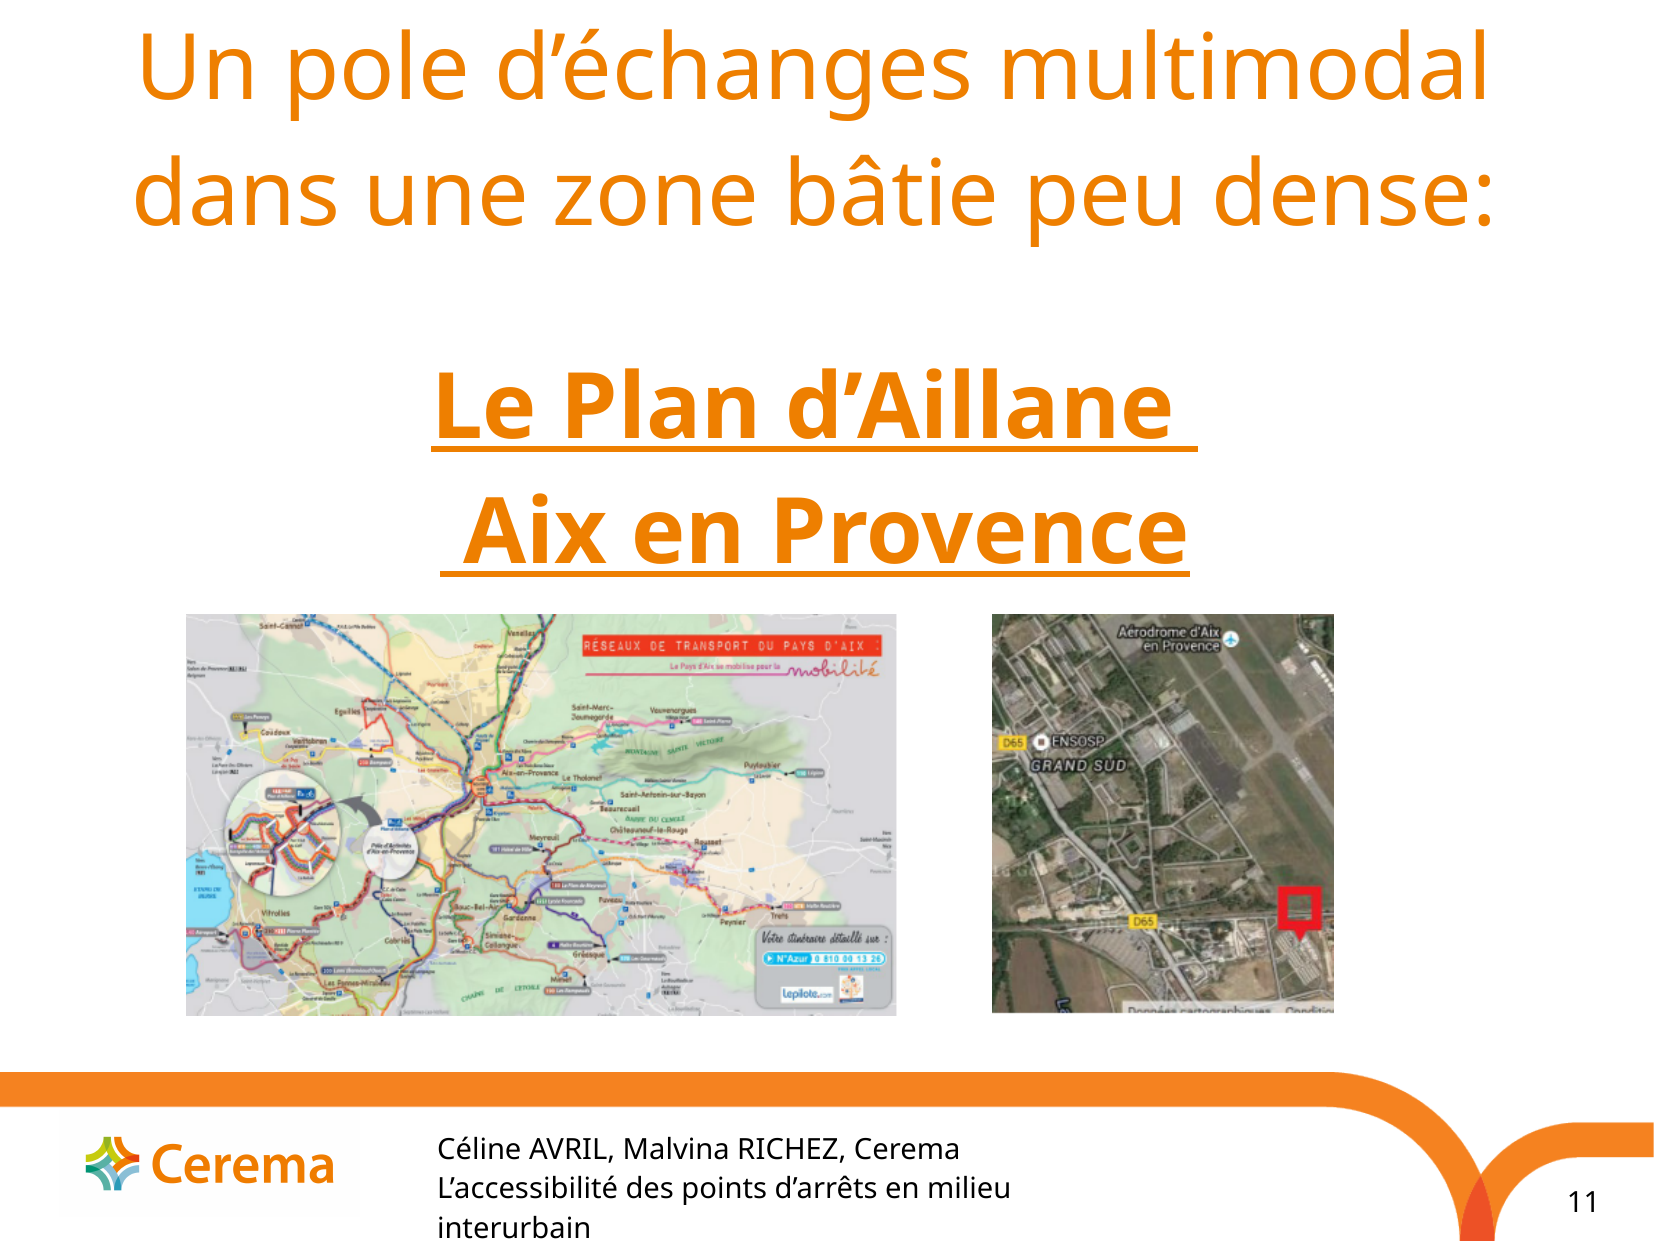

# Un pole d’échanges multimodal dans une zone bâtie peu dense: Le Plan d’Aillane Aix en Provence
11